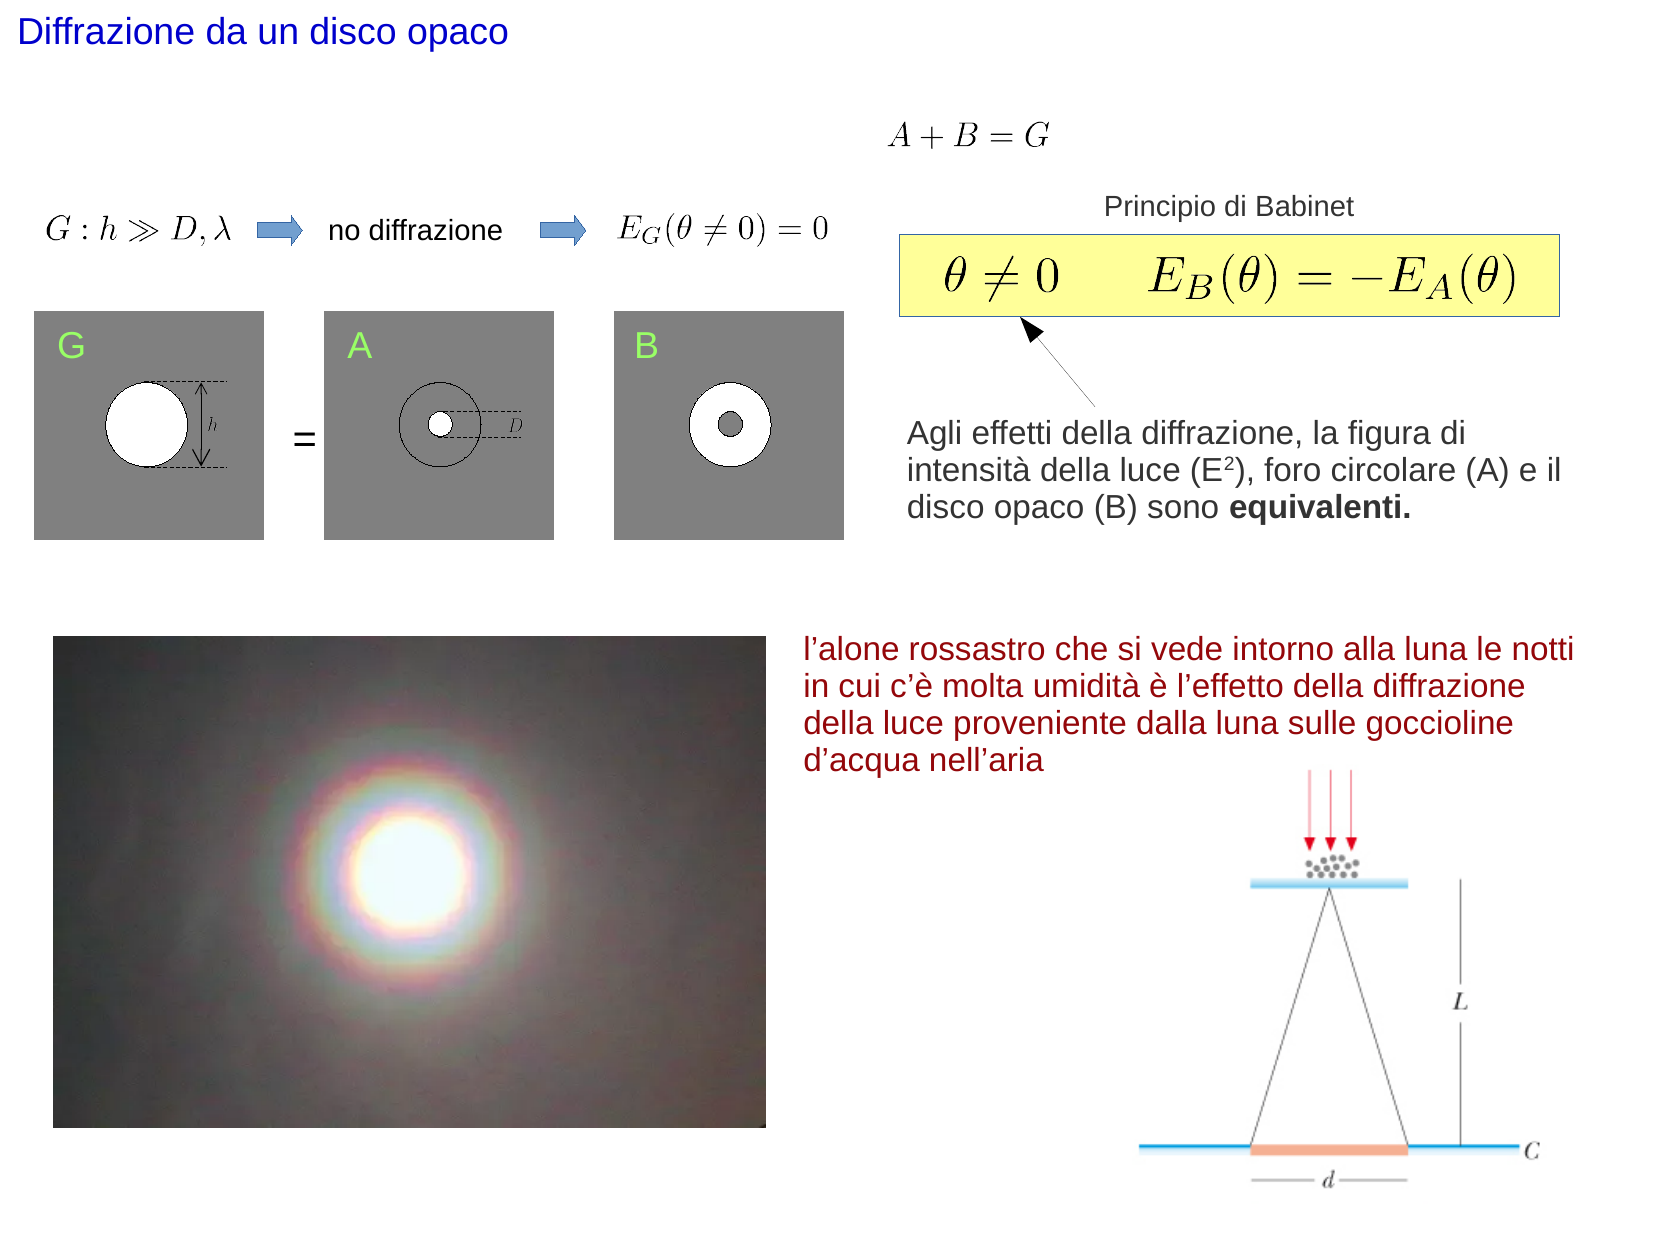

Diffrazione da un disco opaco
Principio di Babinet
no diffrazione
G
A
B
=
+
Agli effetti della diffrazione, la figura di intensità della luce (E2), foro circolare (A) e il disco opaco (B) sono equivalenti.
l’alone rossastro che si vede intorno alla luna le notti in cui c’è molta umidità è l’effetto della diffrazione della luce proveniente dalla luna sulle goccioline d’acqua nell’aria